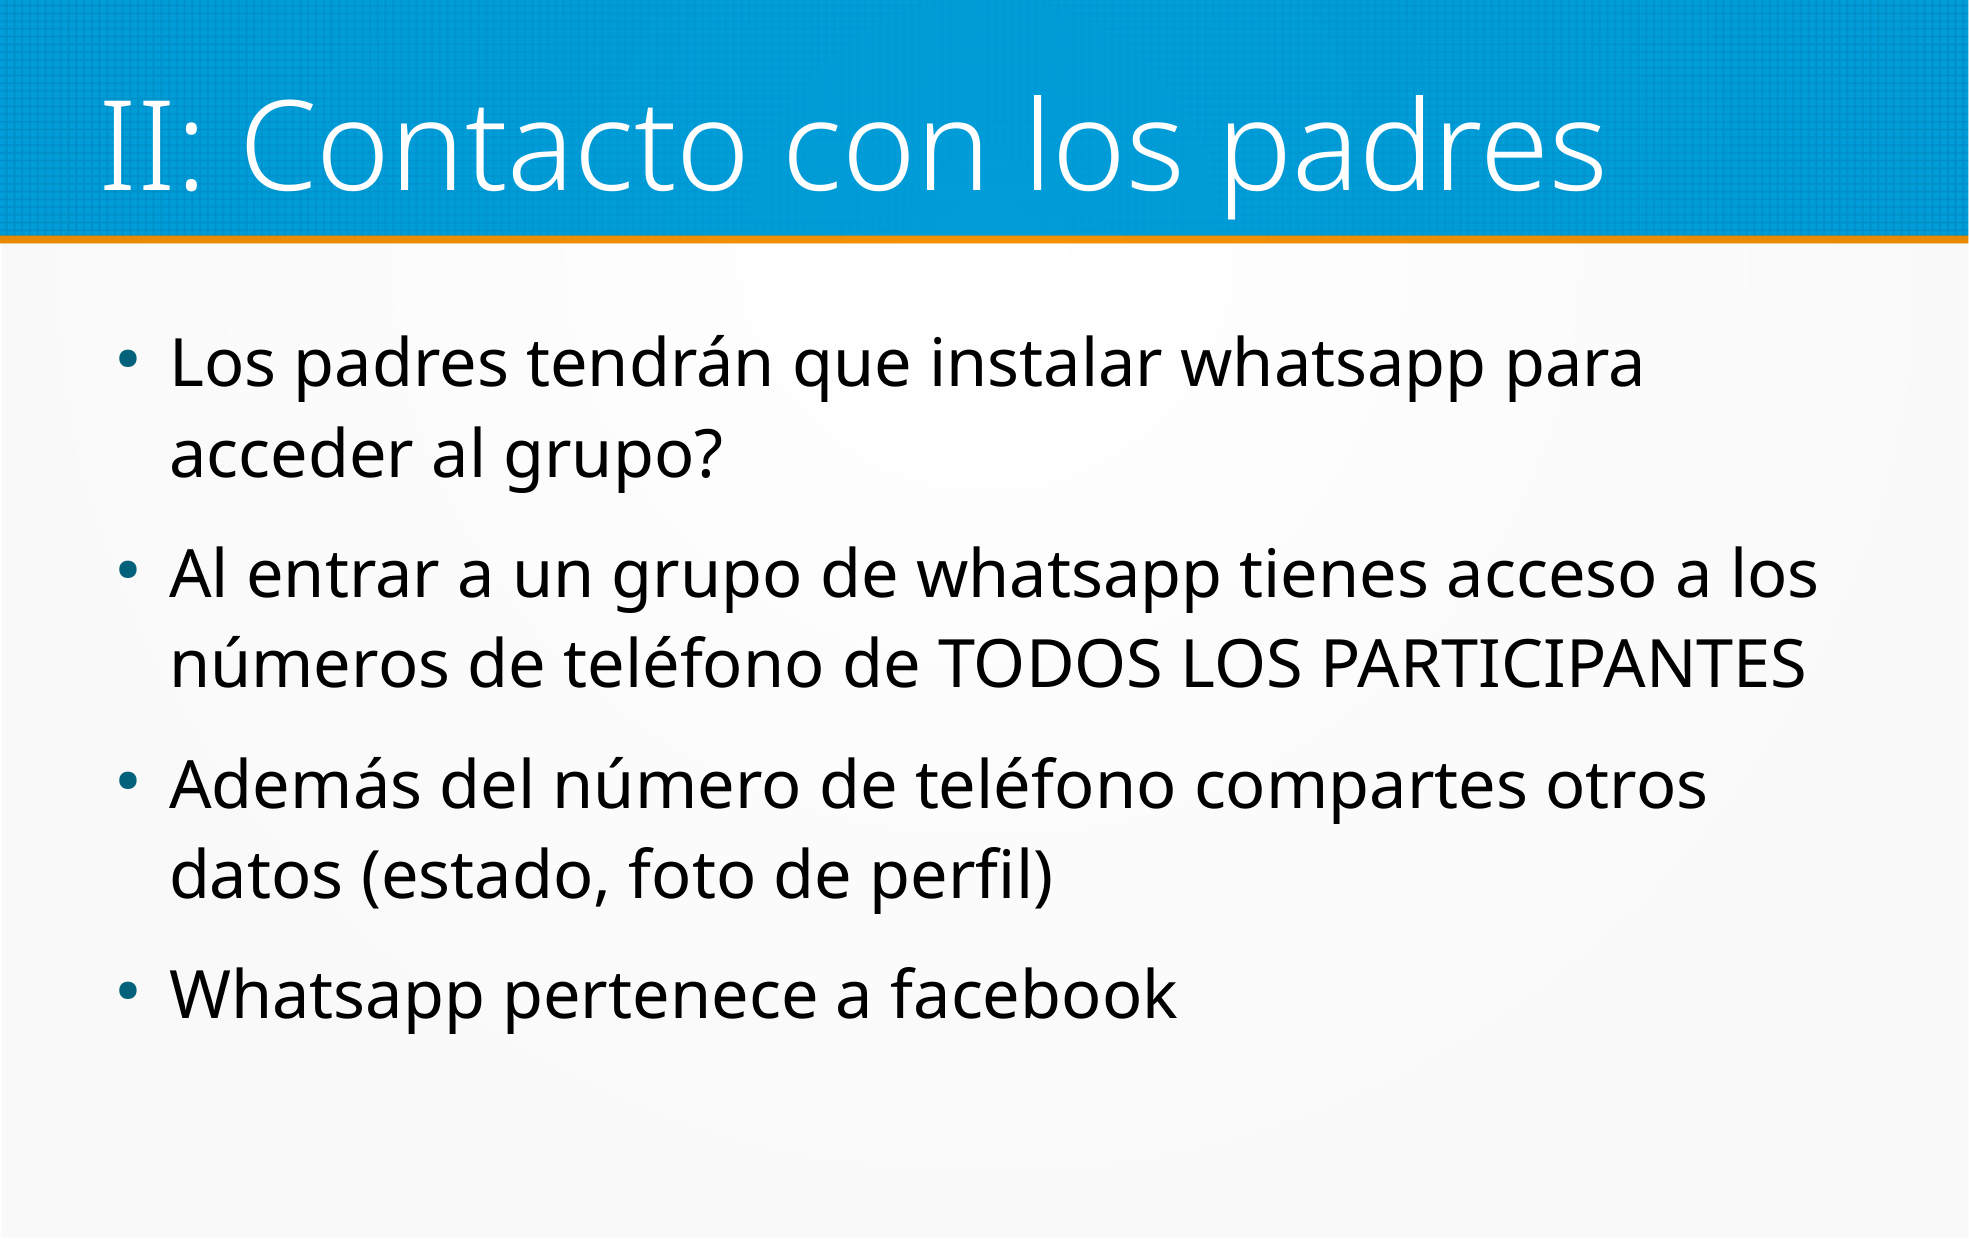

# II: Contacto con los padres
Los padres tendrán que instalar whatsapp para acceder al grupo?
Al entrar a un grupo de whatsapp tienes acceso a los números de teléfono de TODOS LOS PARTICIPANTES
Además del número de teléfono compartes otros datos (estado, foto de perfil)
Whatsapp pertenece a facebook